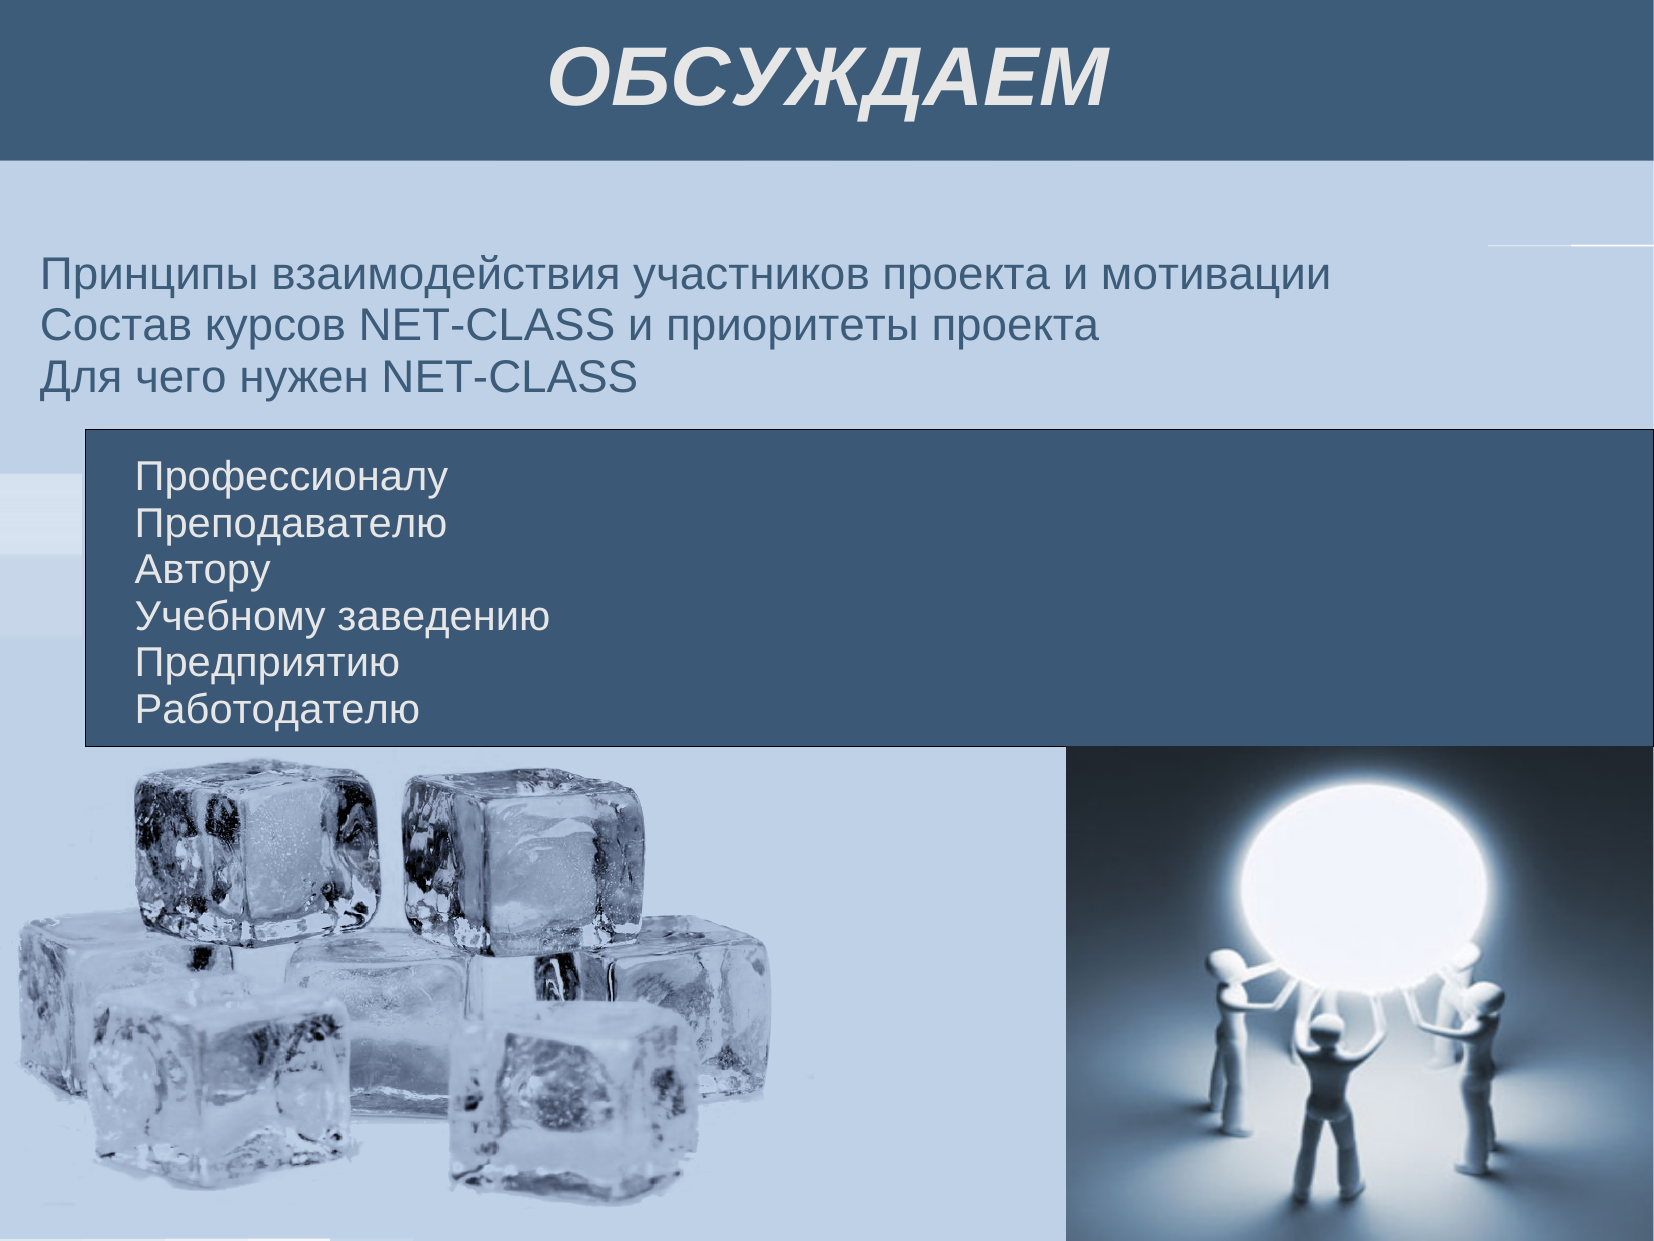

# ОБСУЖДАЕМ
Принципы взаимодействия участников проекта и мотивации
Состав курсов NET-CLASS и приоритеты проекта
Для чего нужен NET-CLASS
Профессионалу
Преподавателю
Автору
Учебному заведению
Предприятию
Работодателю